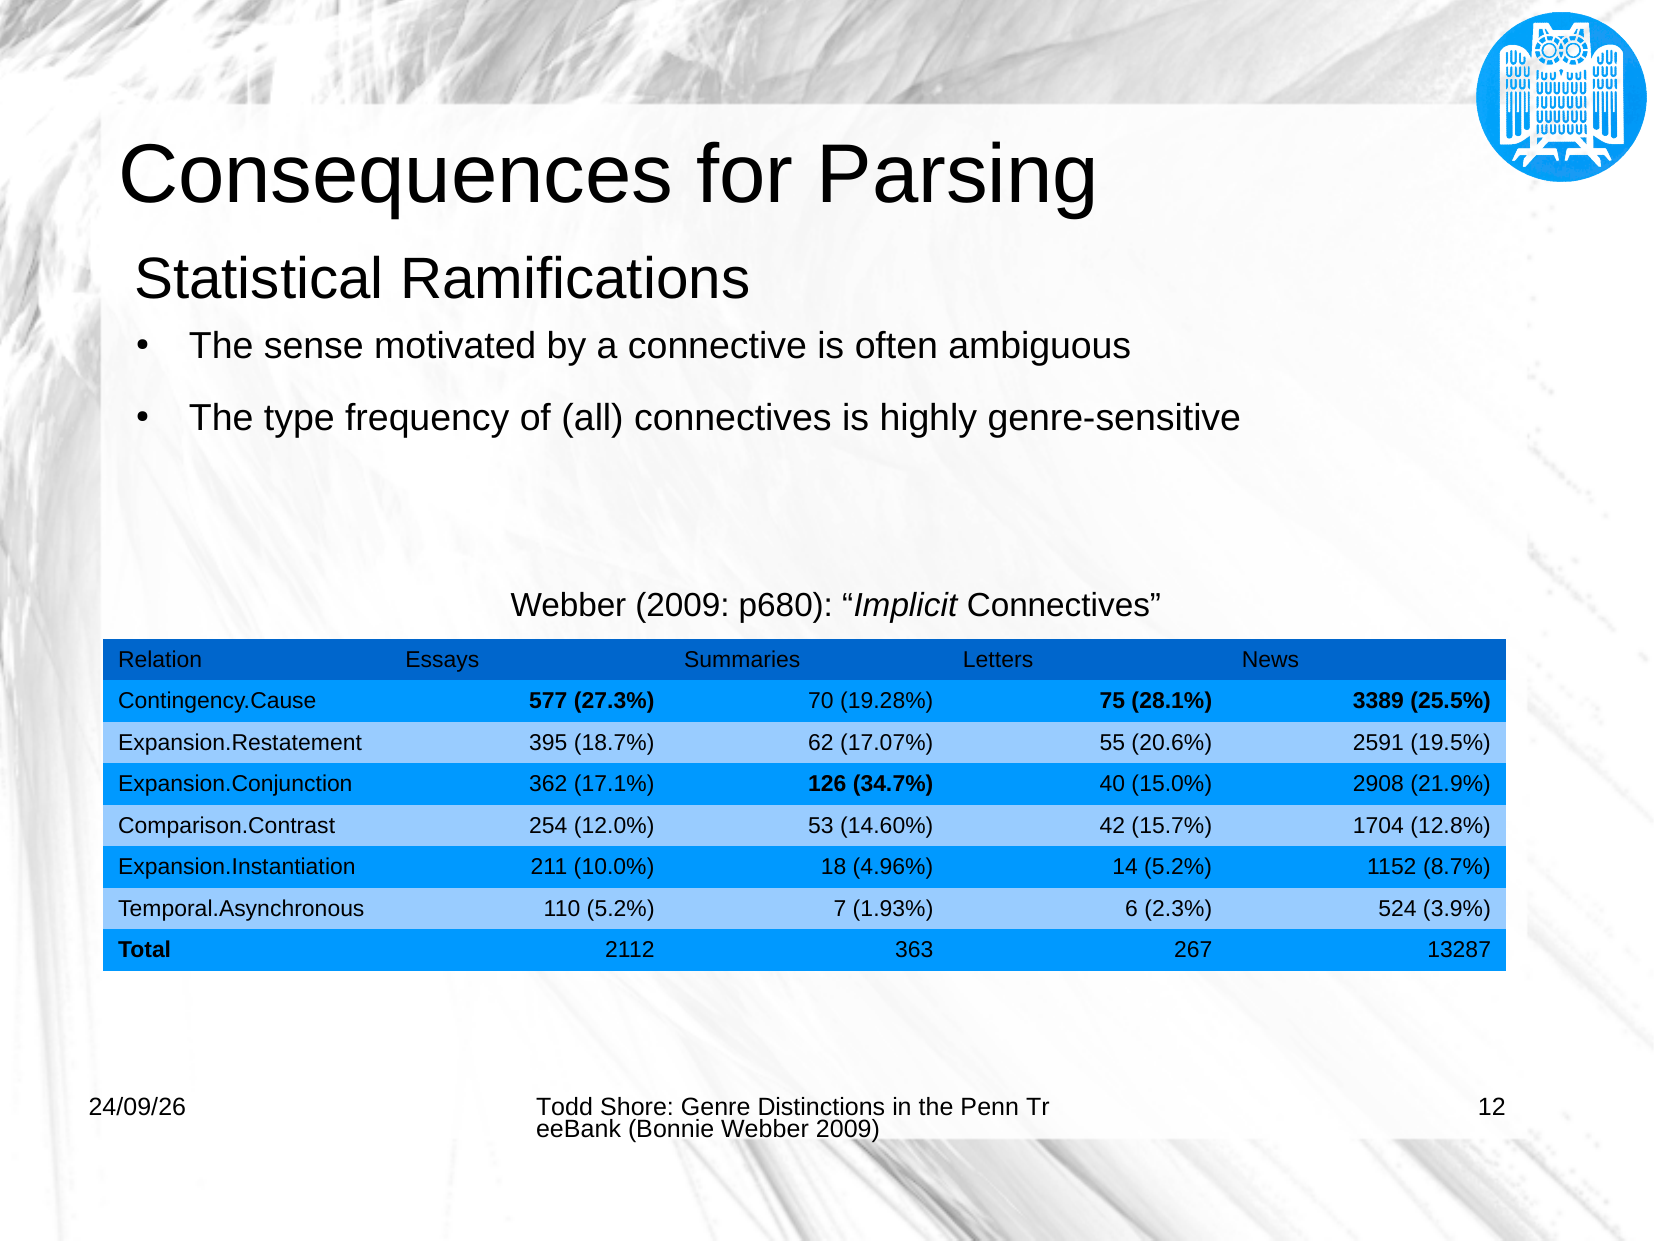

# Consequences for Parsing
Statistical Ramifications
The sense motivated by a connective is often ambiguous
The type frequency of (all) connectives is highly genre-sensitive
Webber (2009: p680): “Implicit Connectives”
| Relation | Essays | Summaries | Letters | News |
| --- | --- | --- | --- | --- |
| Contingency.Cause | 577 (27.3%) | 70 (19.28%) | 75 (28.1%) | 3389 (25.5%) |
| Expansion.Restatement | 395 (18.7%) | 62 (17.07%) | 55 (20.6%) | 2591 (19.5%) |
| Expansion.Conjunction | 362 (17.1%) | 126 (34.7%) | 40 (15.0%) | 2908 (21.9%) |
| Comparison.Contrast | 254 (12.0%) | 53 (14.60%) | 42 (15.7%) | 1704 (12.8%) |
| Expansion.Instantiation | 211 (10.0%) | 18 (4.96%) | 14 (5.2%) | 1152 (8.7%) |
| Temporal.Asynchronous | 110 (5.2%) | 7 (1.93%) | 6 (2.3%) | 524 (3.9%) |
| Total | 2112 | 363 | 267 | 13287 |
Todd Shore: Genre Distinctions in the Penn TreeBank (Bonnie Webber 2009)
12